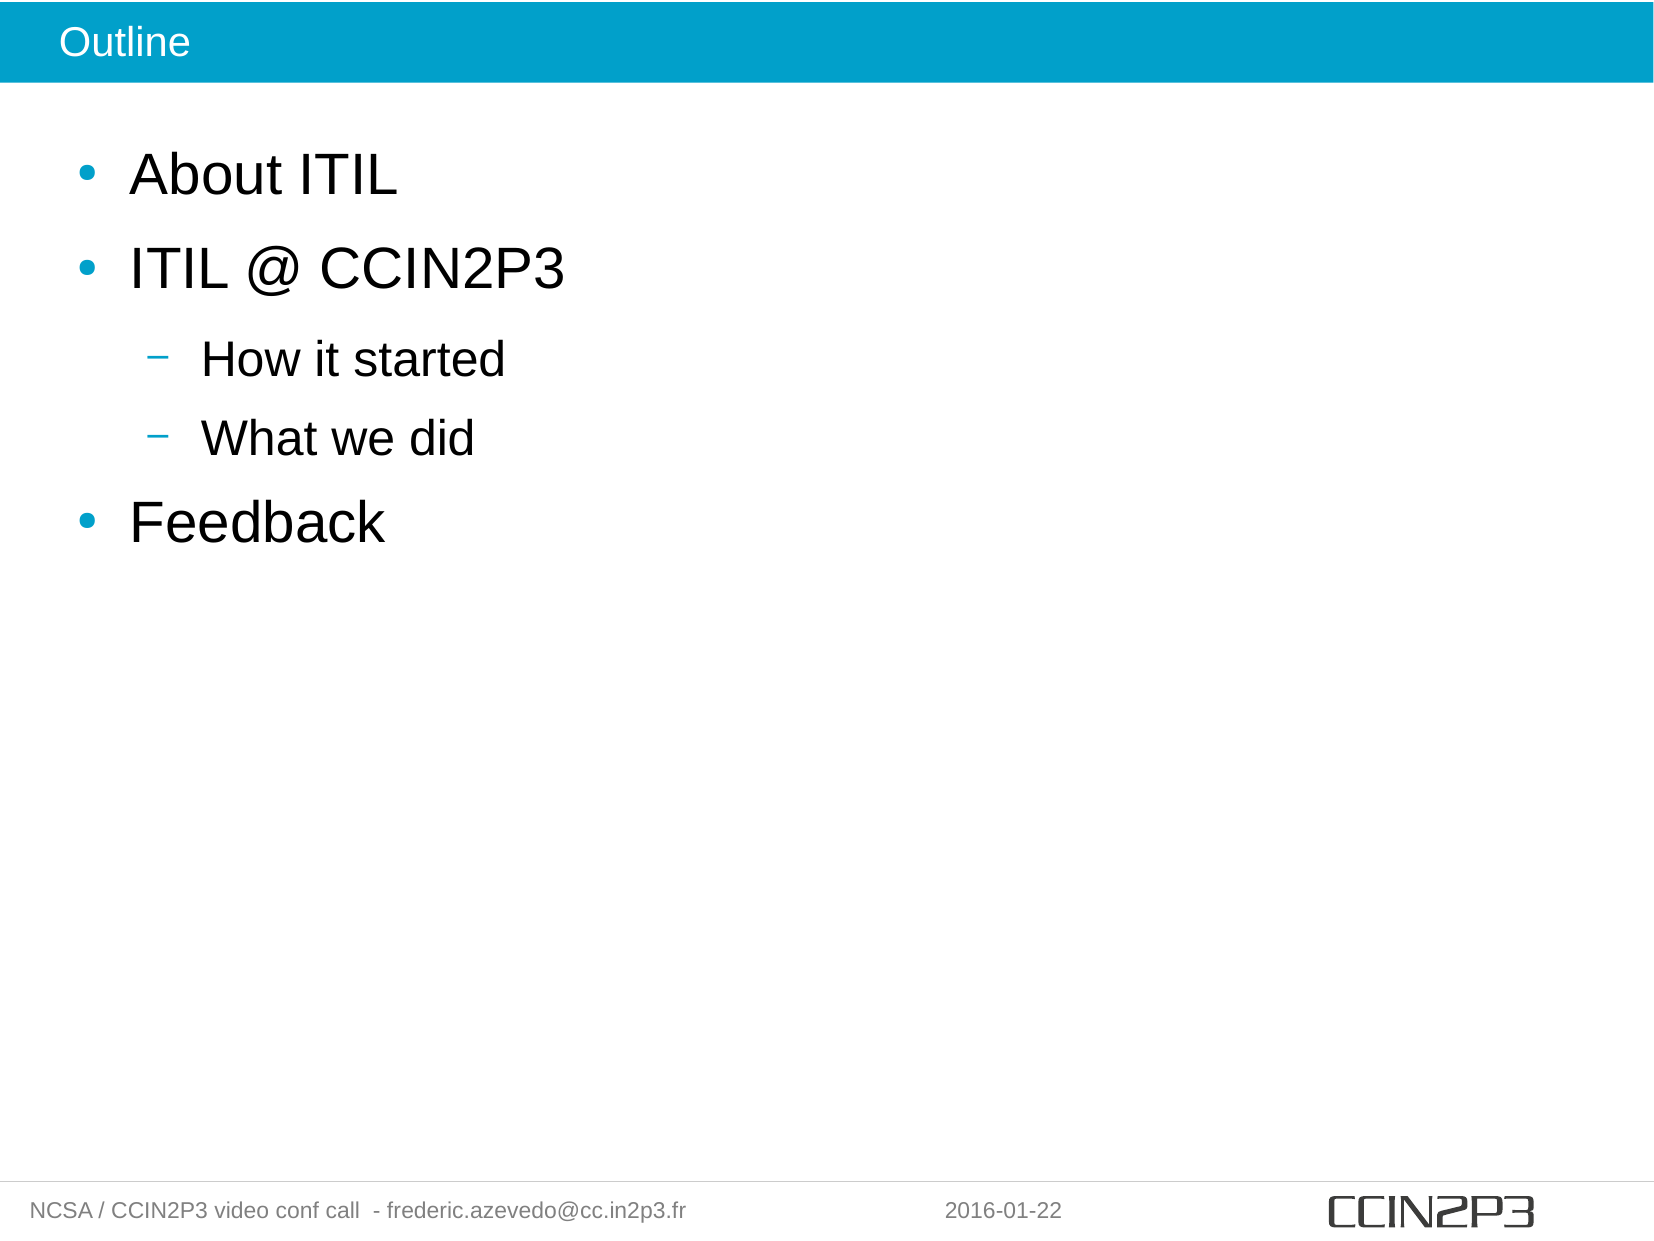

# Outline
About ITIL
ITIL @ CCIN2P3
How it started
What we did
Feedback
NCSA / CCIN2P3 video conf call - frederic.azevedo@cc.in2p3.fr
2016-01-22